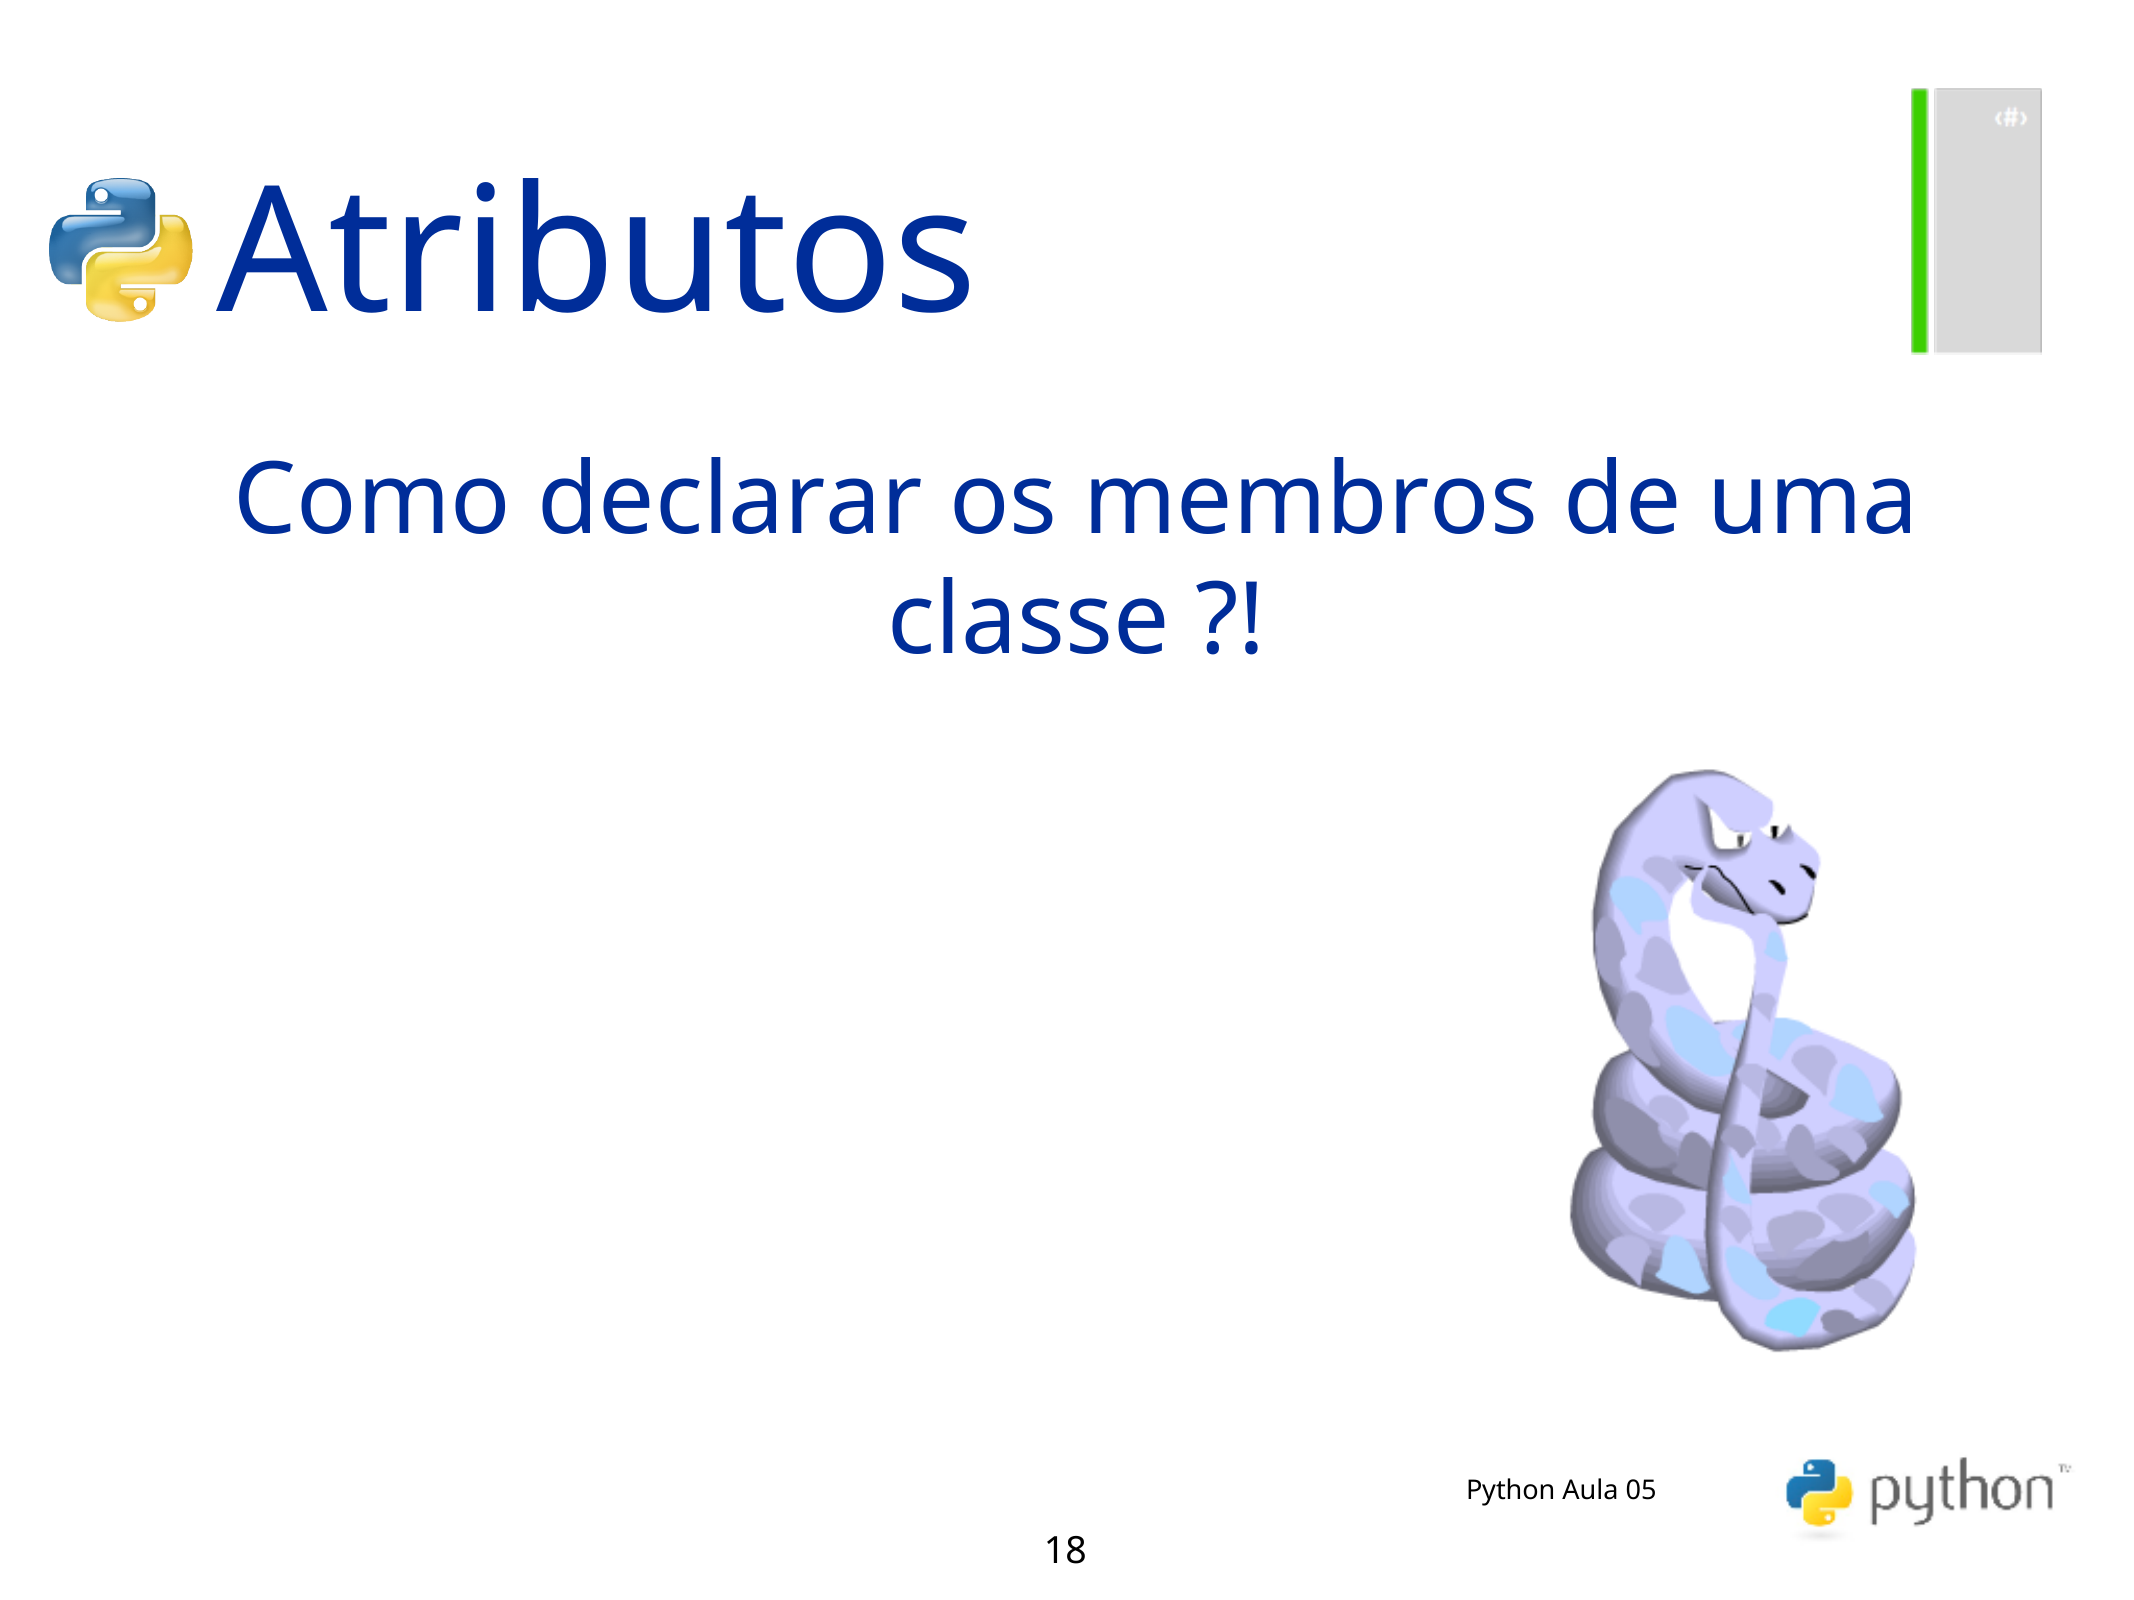

# Atributos
Como declarar os membros de uma classe ?!
Python Aula 05